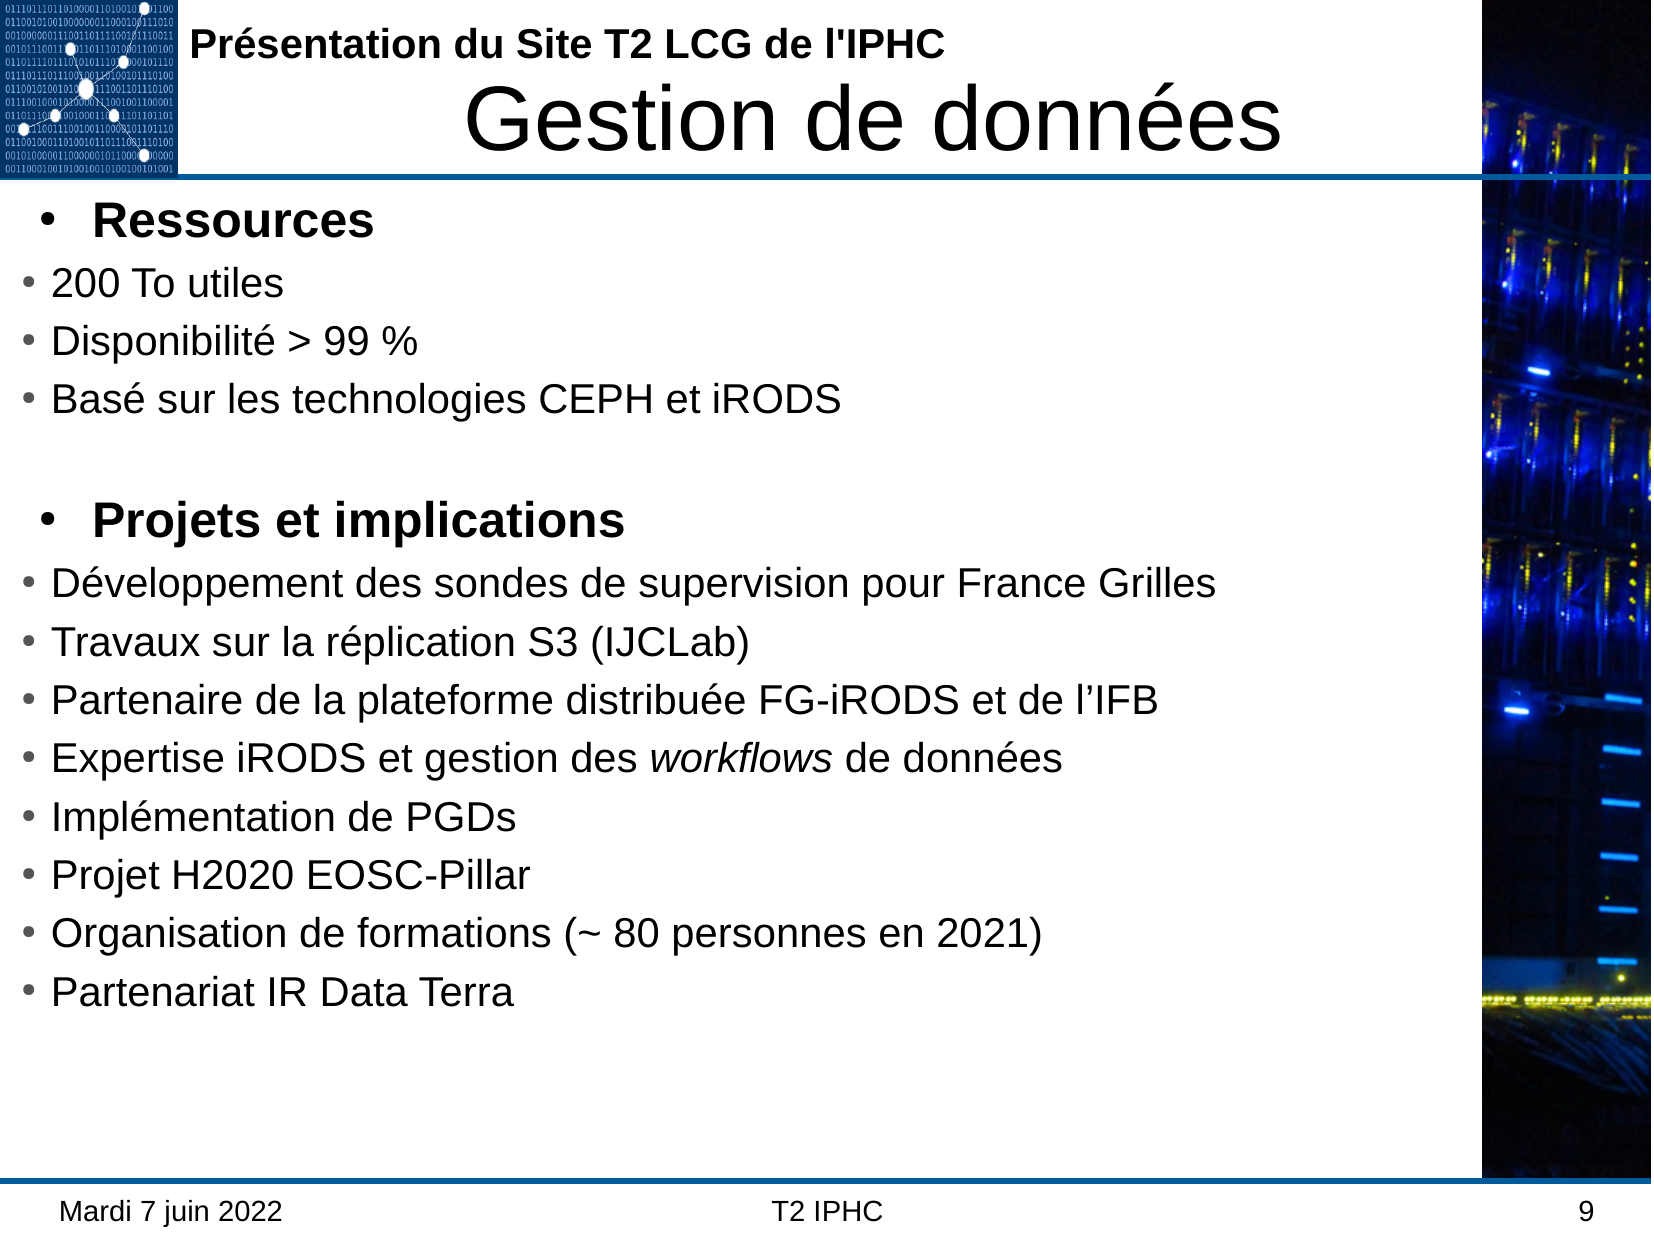

# Gestion de données
Ressources
200 To utiles
Disponibilité > 99 %
Basé sur les technologies CEPH et iRODS
Projets et implications
Développement des sondes de supervision pour France Grilles
Travaux sur la réplication S3 (IJCLab)
Partenaire de la plateforme distribuée FG-iRODS et de l’IFB
Expertise iRODS et gestion des workflows de données
Implémentation de PGDs
Projet H2020 EOSC-Pillar
Organisation de formations (~ 80 personnes en 2021)
Partenariat IR Data Terra
30 juin 2016
T2 IPHC
9